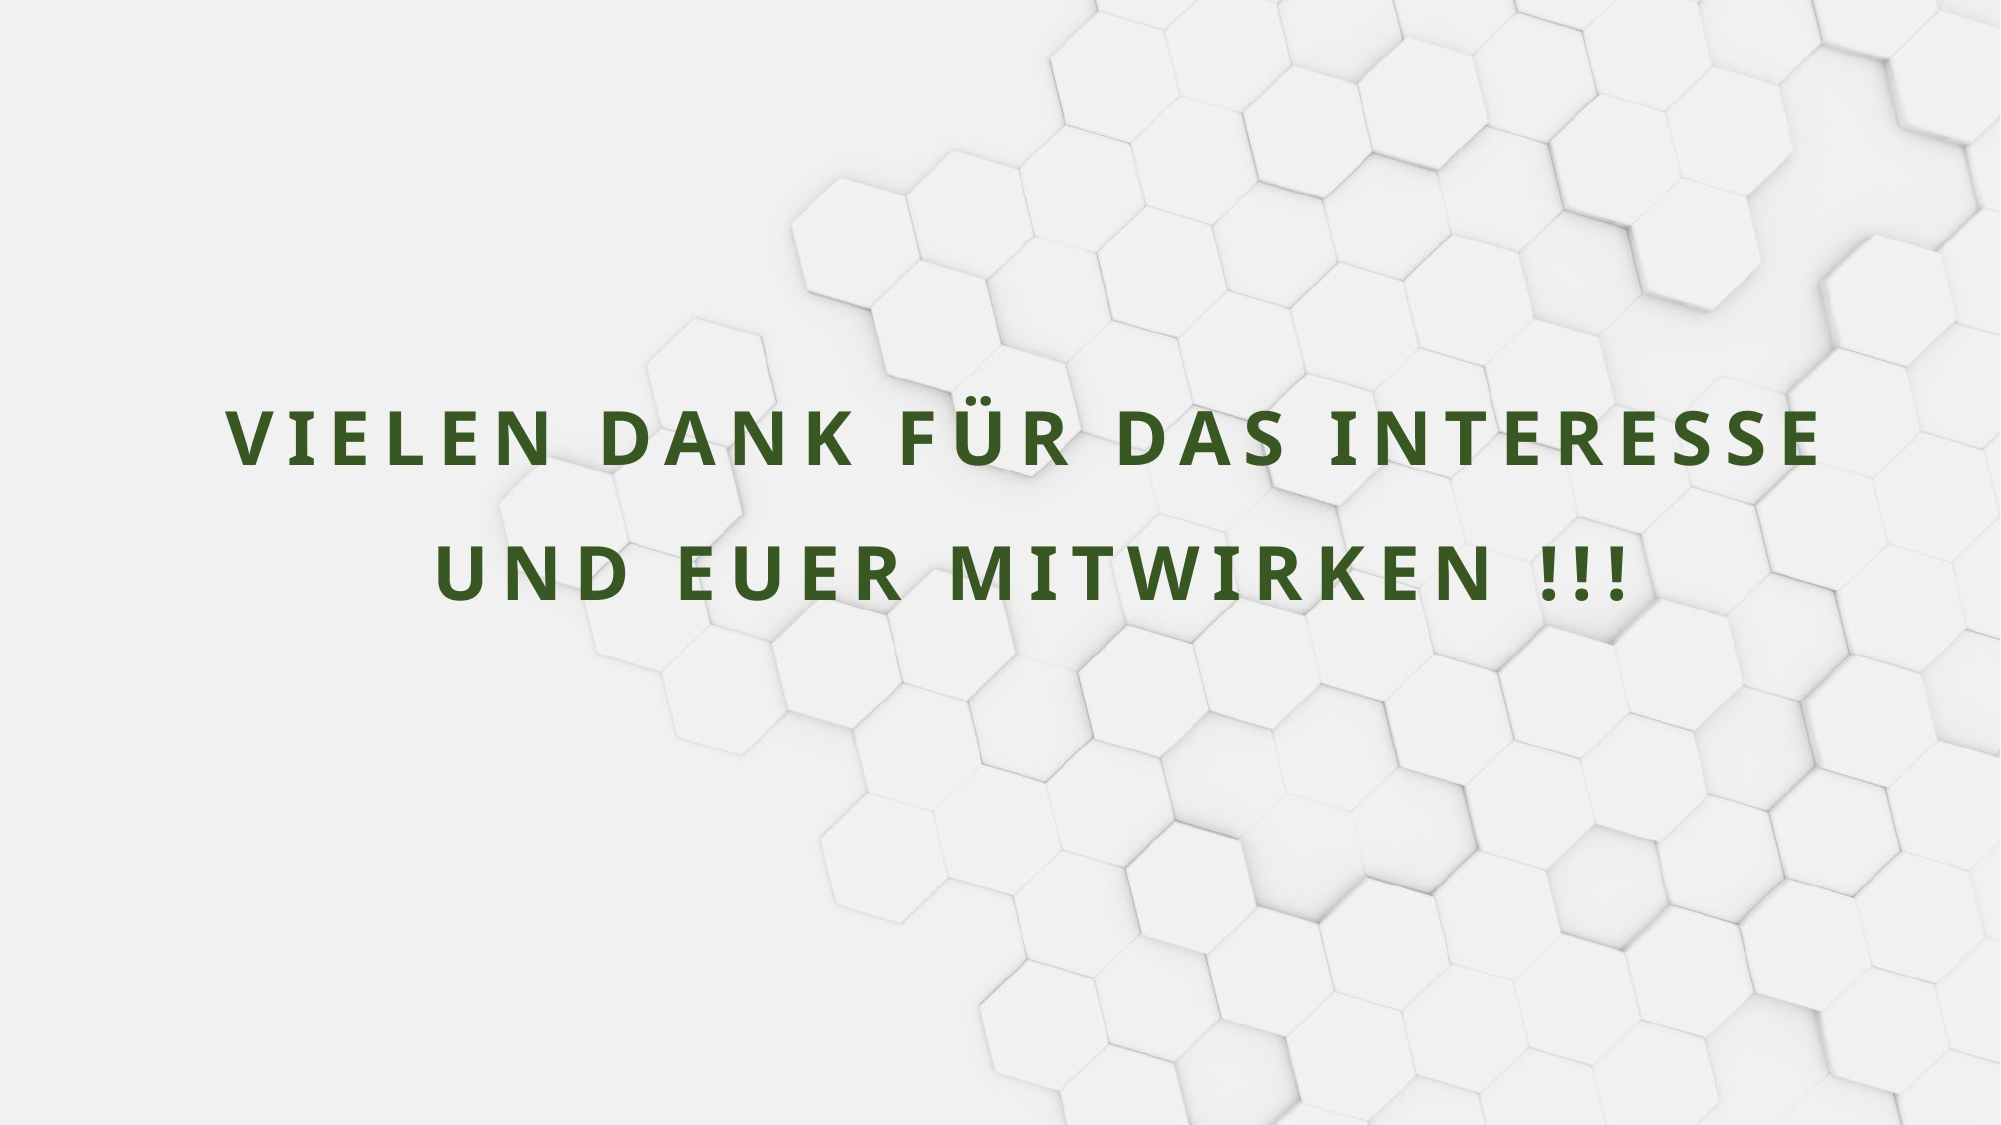

#
Vielen Dank für das Interesse und euer Mitwirken !!!